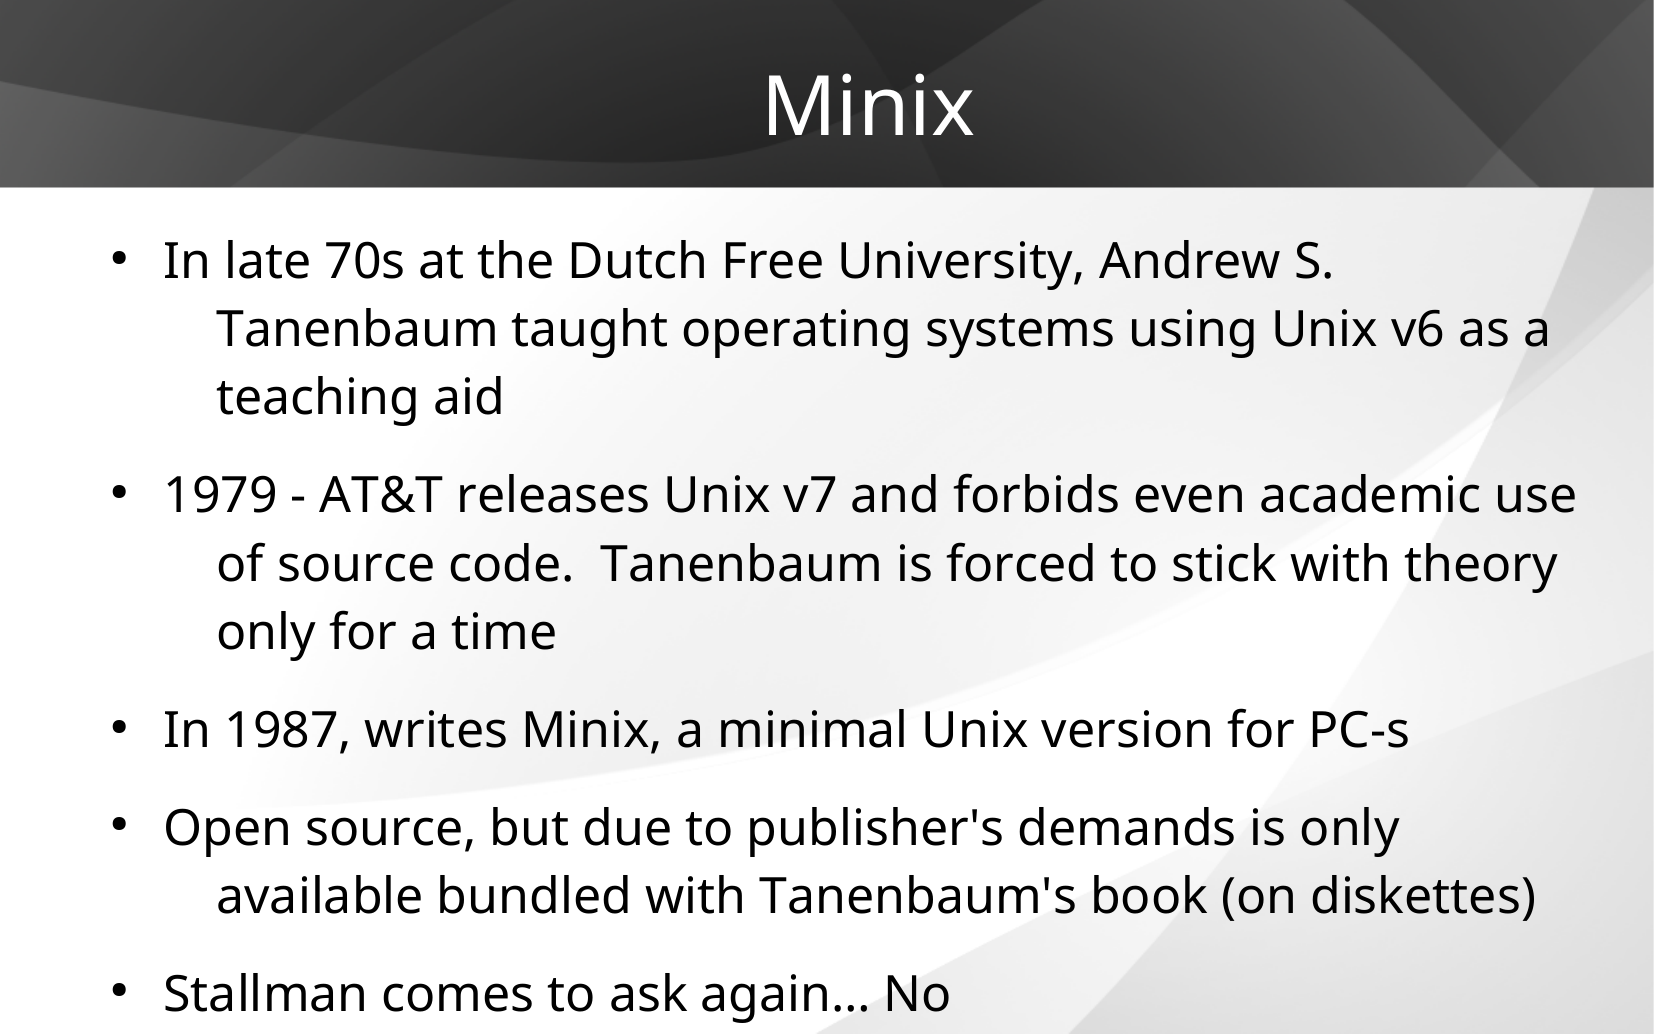

# Minix
In late 70s at the Dutch Free University, Andrew S. Tanenbaum taught operating systems using Unix v6 as a teaching aid
1979 - AT&T releases Unix v7 and forbids even academic use of source code. Tanenbaum is forced to stick with theory only for a time
In 1987, writes Minix, a minimal Unix version for PC-s
Open source, but due to publisher's demands is only available bundled with Tanenbaum's book (on diskettes)
Stallman comes to ask again… No